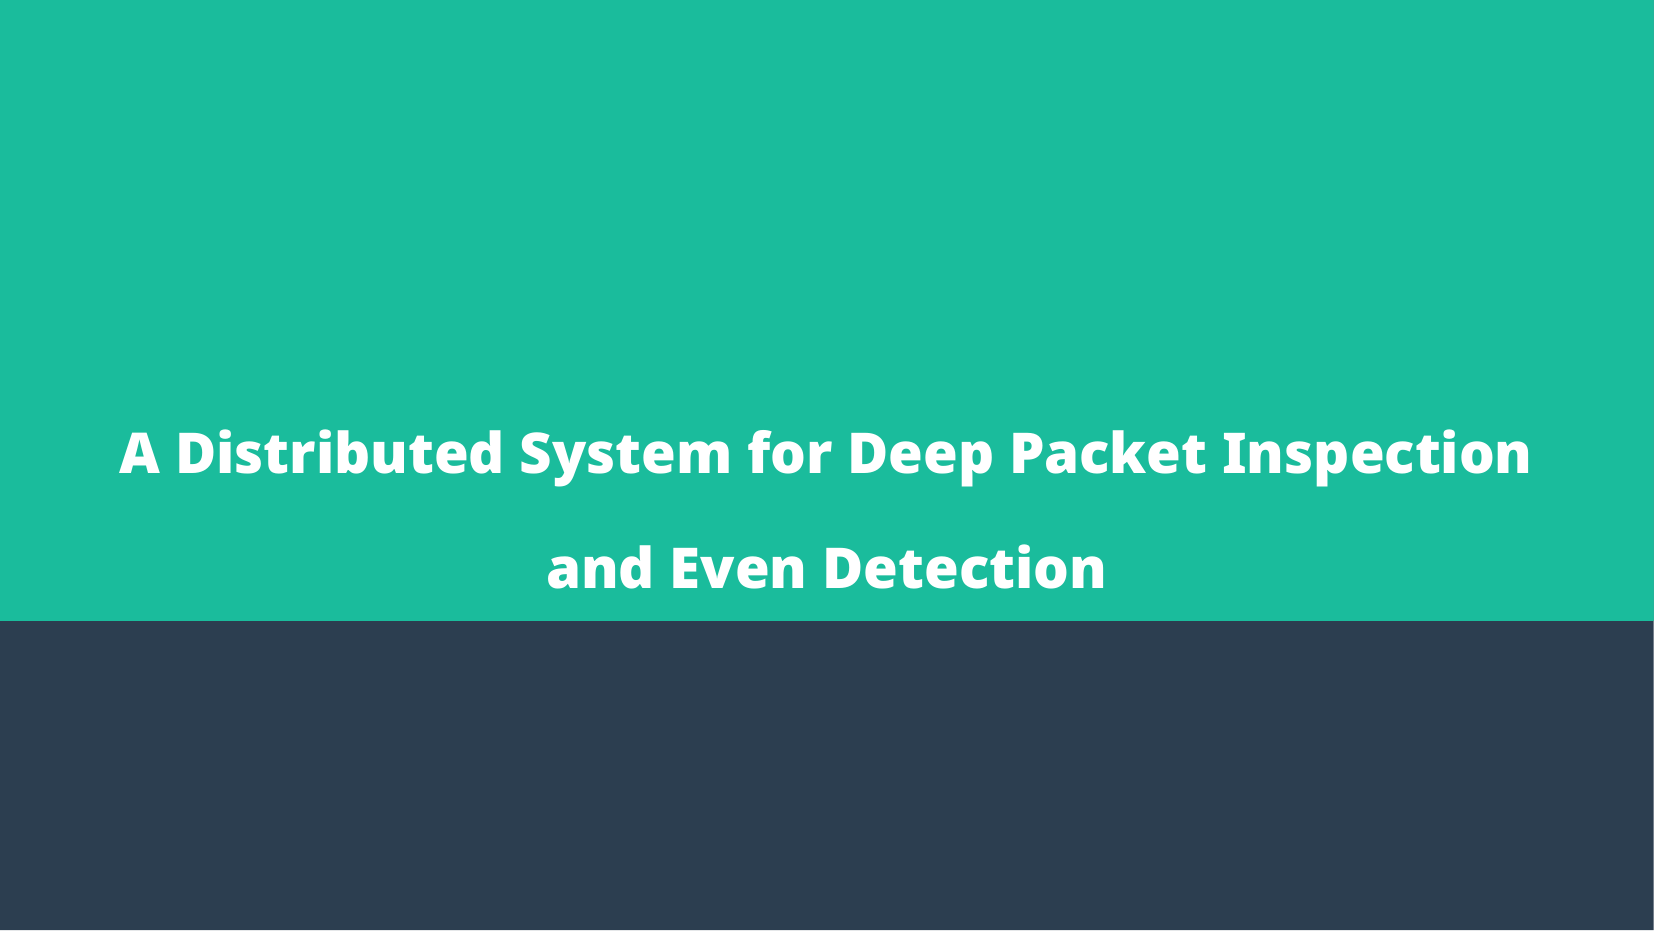

# A Distributed System for Deep Packet Inspection and Even Detection